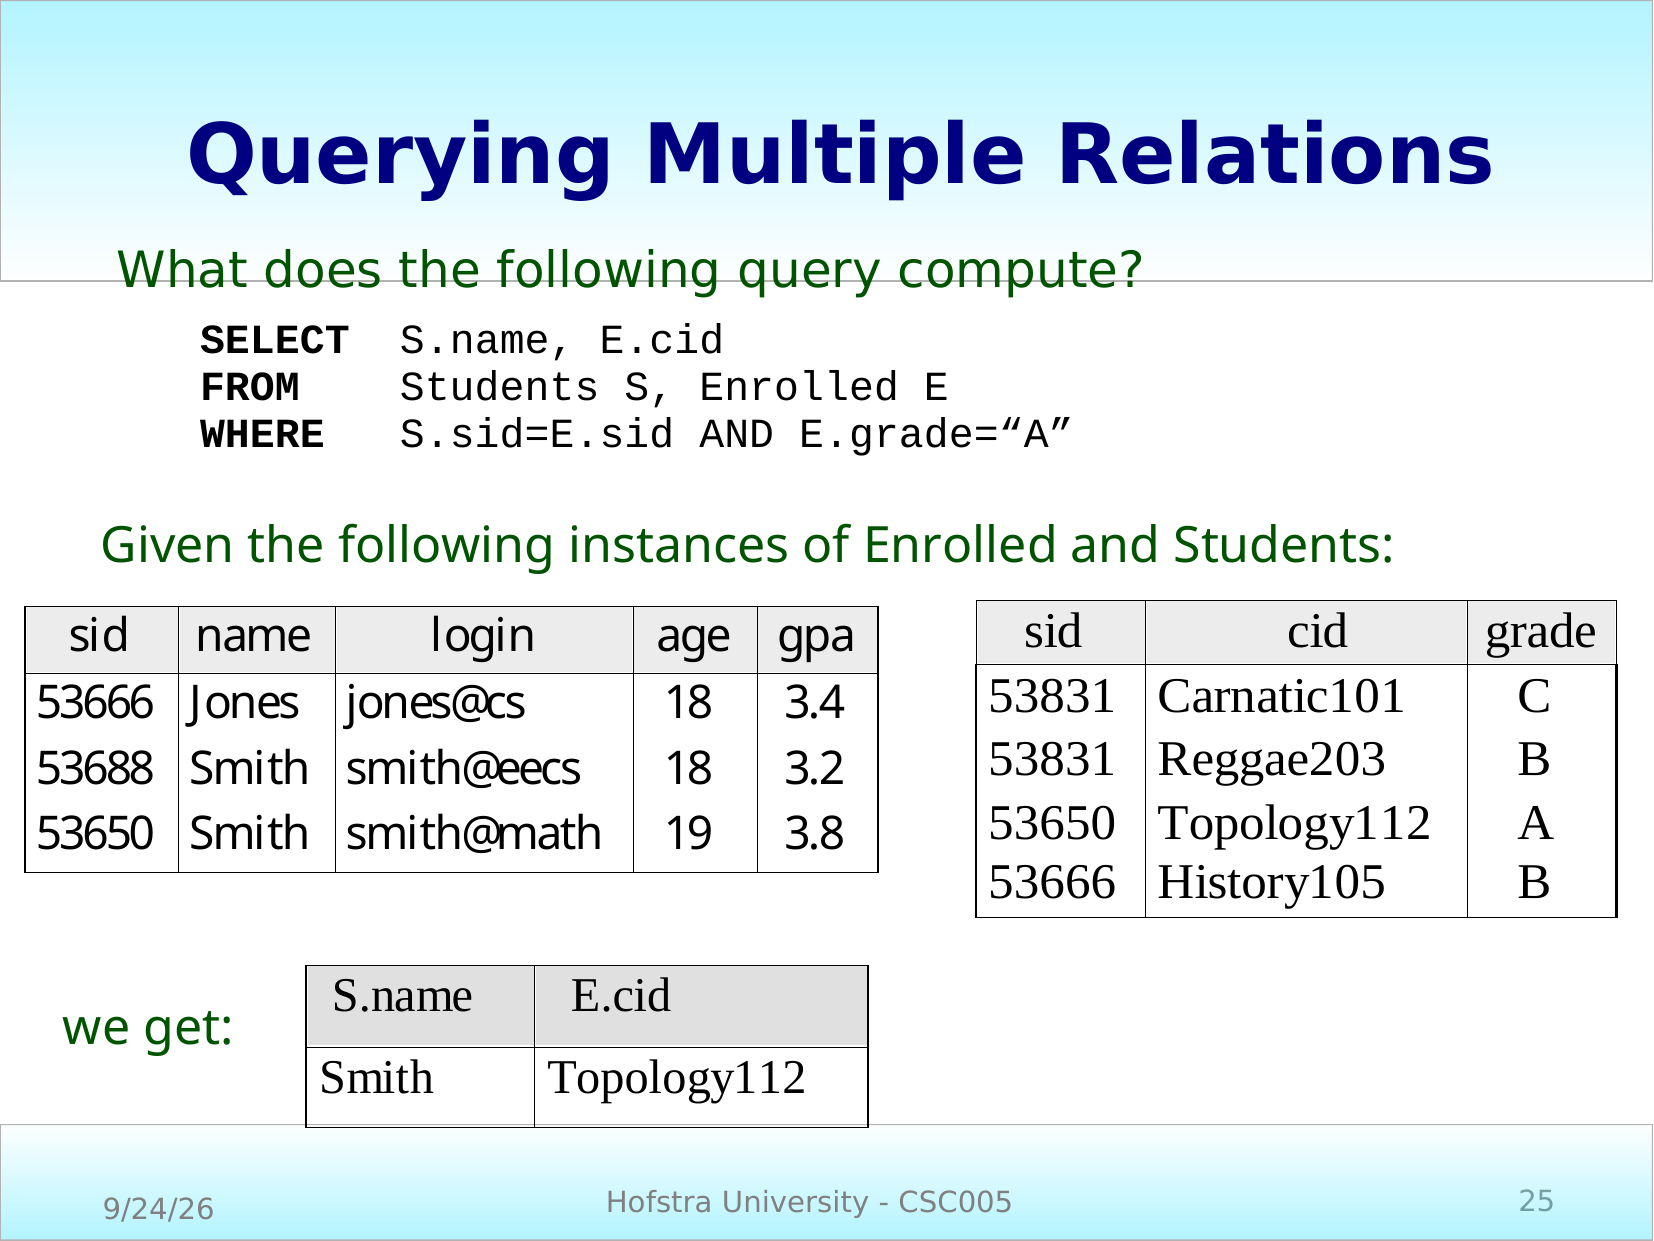

# Querying Multiple Relations
What does the following query compute?
SELECT S.name, E.cid
FROM Students S, Enrolled E
WHERE S.sid=E.sid AND E.grade=“A”
Given the following instances of Enrolled and Students:
we get:
25
Hofstra University - CSC005